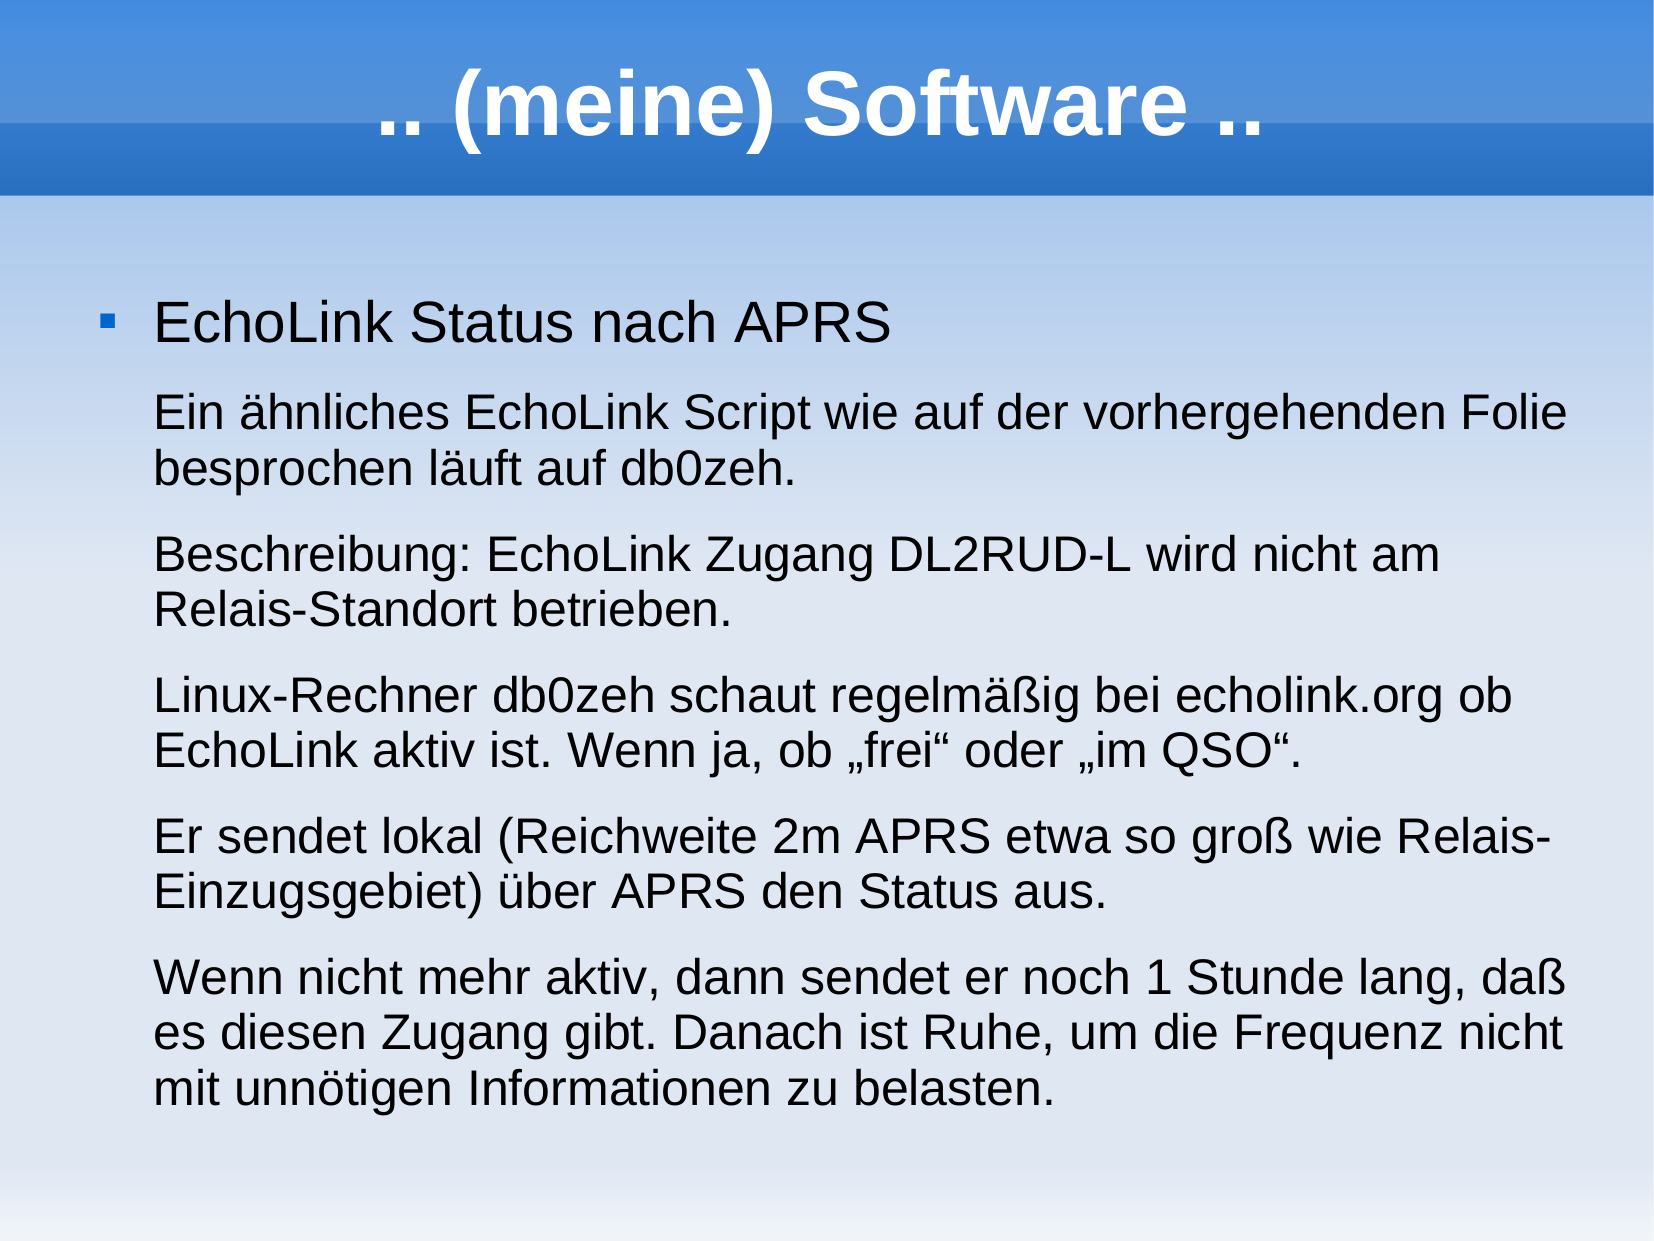

# .. (meine) Software ..
EchoLink Status nach APRS
Ein ähnliches EchoLink Script wie auf der vorhergehenden Folie besprochen läuft auf db0zeh.
Beschreibung: EchoLink Zugang DL2RUD-L wird nicht am Relais-Standort betrieben.
Linux-Rechner db0zeh schaut regelmäßig bei echolink.org ob EchoLink aktiv ist. Wenn ja, ob „frei“ oder „im QSO“.
Er sendet lokal (Reichweite 2m APRS etwa so groß wie Relais-Einzugsgebiet) über APRS den Status aus.
Wenn nicht mehr aktiv, dann sendet er noch 1 Stunde lang, daß es diesen Zugang gibt. Danach ist Ruhe, um die Frequenz nicht mit unnötigen Informationen zu belasten.